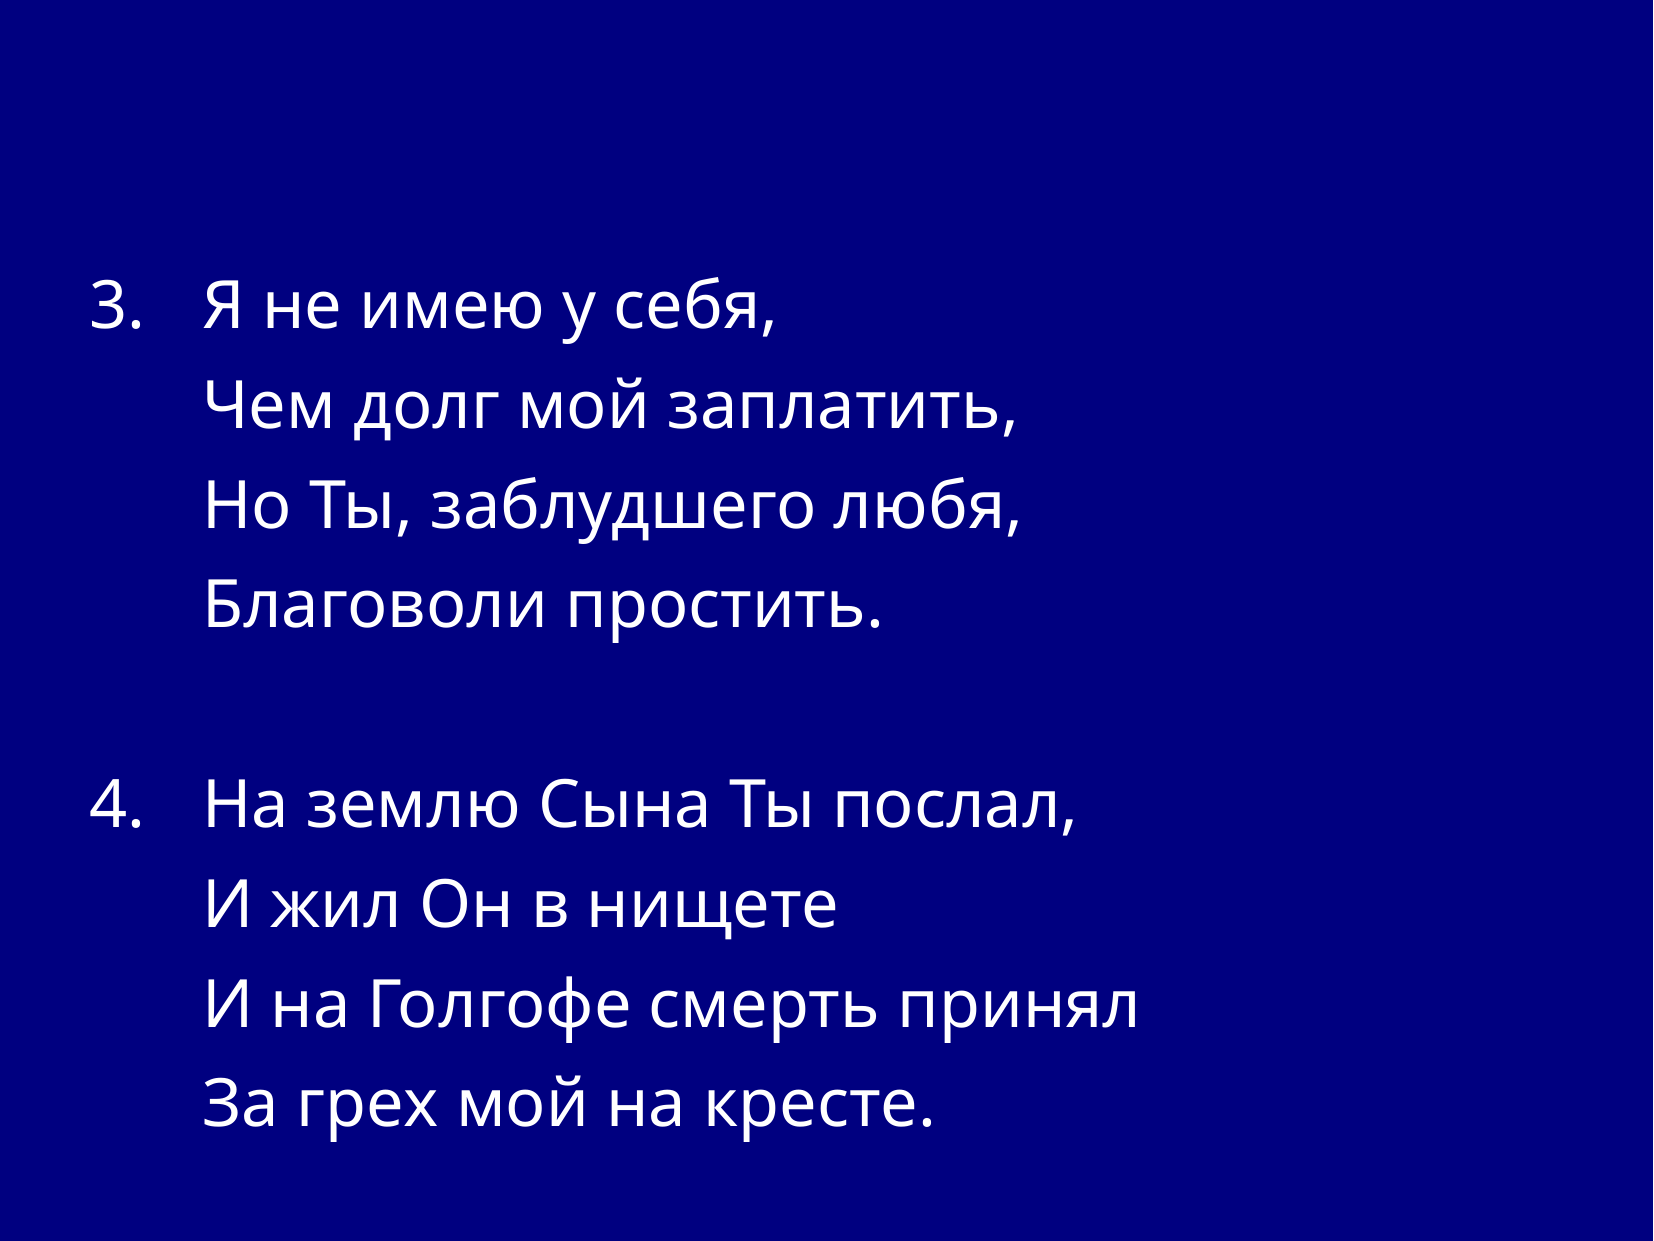

3.	Я не имею у себя,
	Чем долг мой заплатить,
	Но Ты, заблудшего любя,
	Благоволи простить.
4.	На землю Сына Ты послал,
	И жил Он в нищете
	И на Голгофе смерть принял
	За грех мой на кресте.